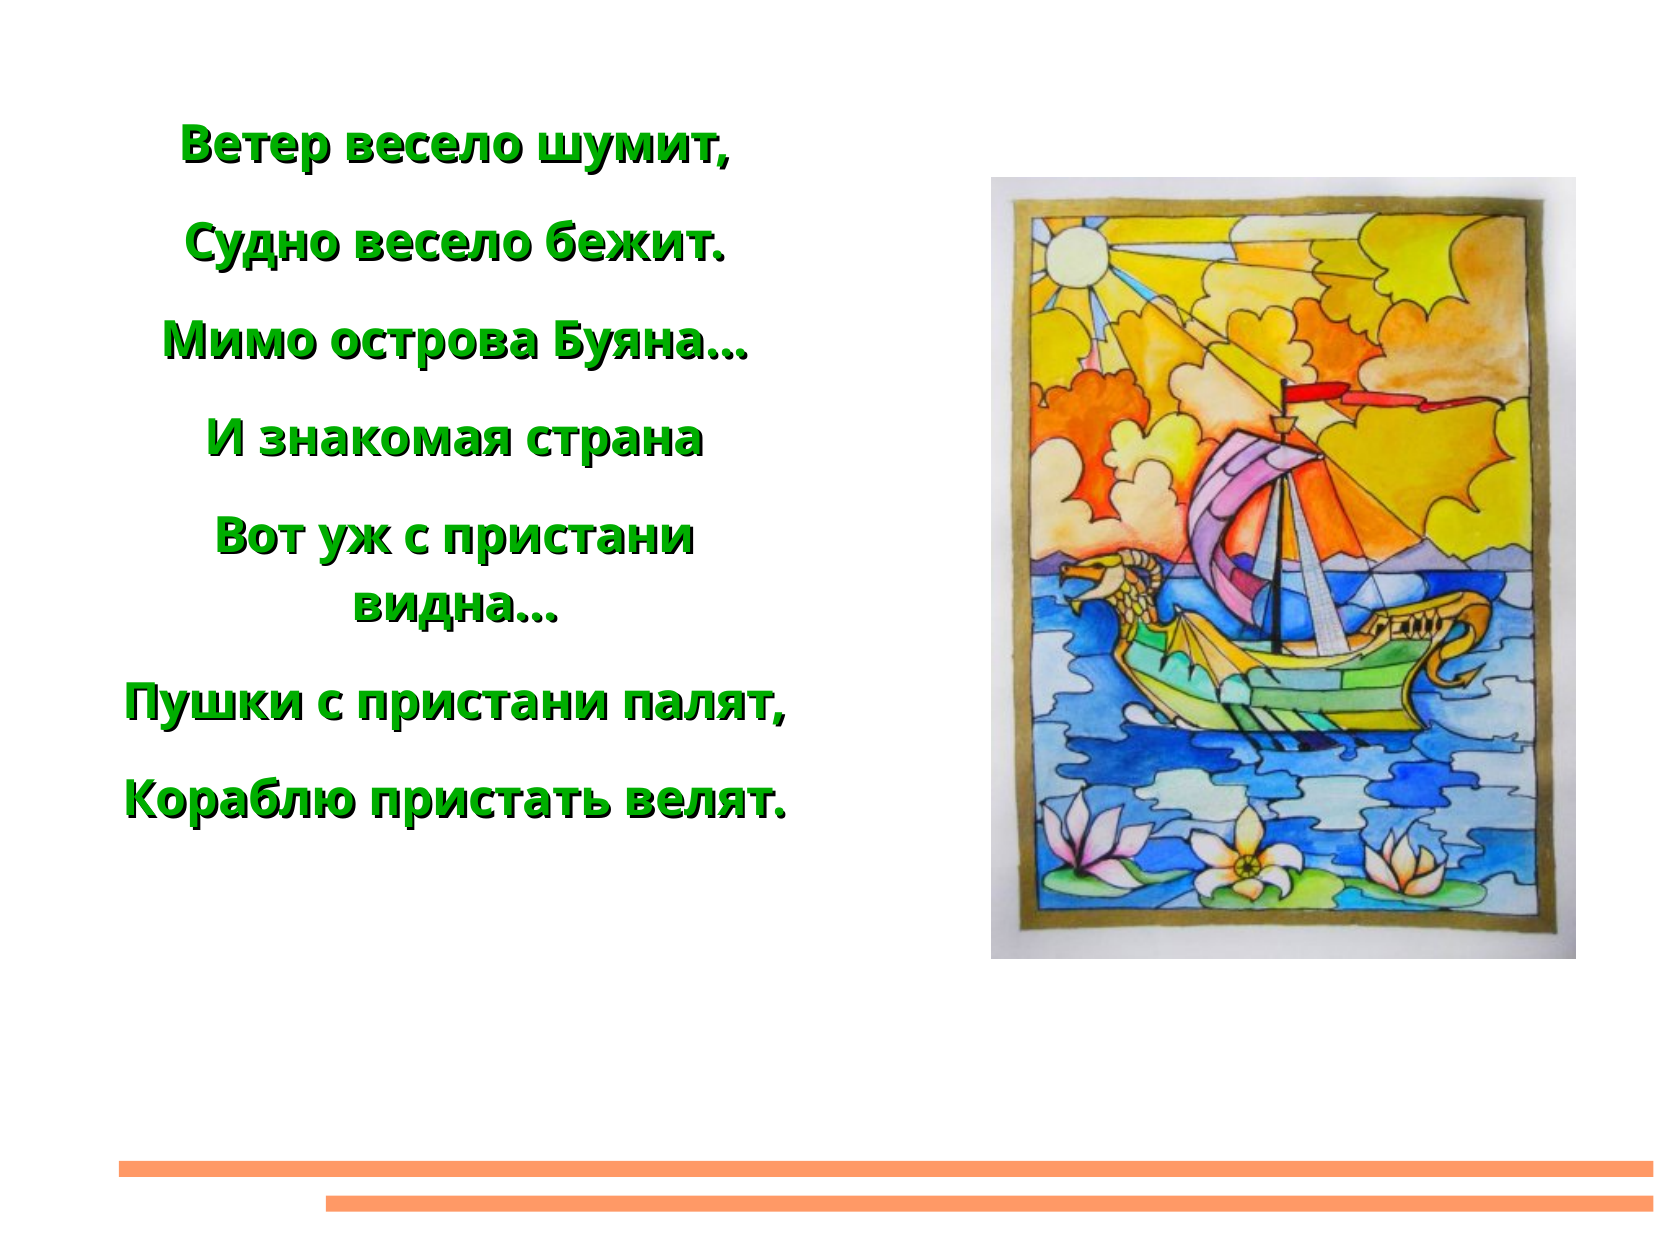

# Ветер весело шумит,
Судно весело бежит.
Мимо острова Буяна...
И знакомая страна
Вот уж с пристани видна...
Пушки с пристани палят,
Кораблю пристать велят.